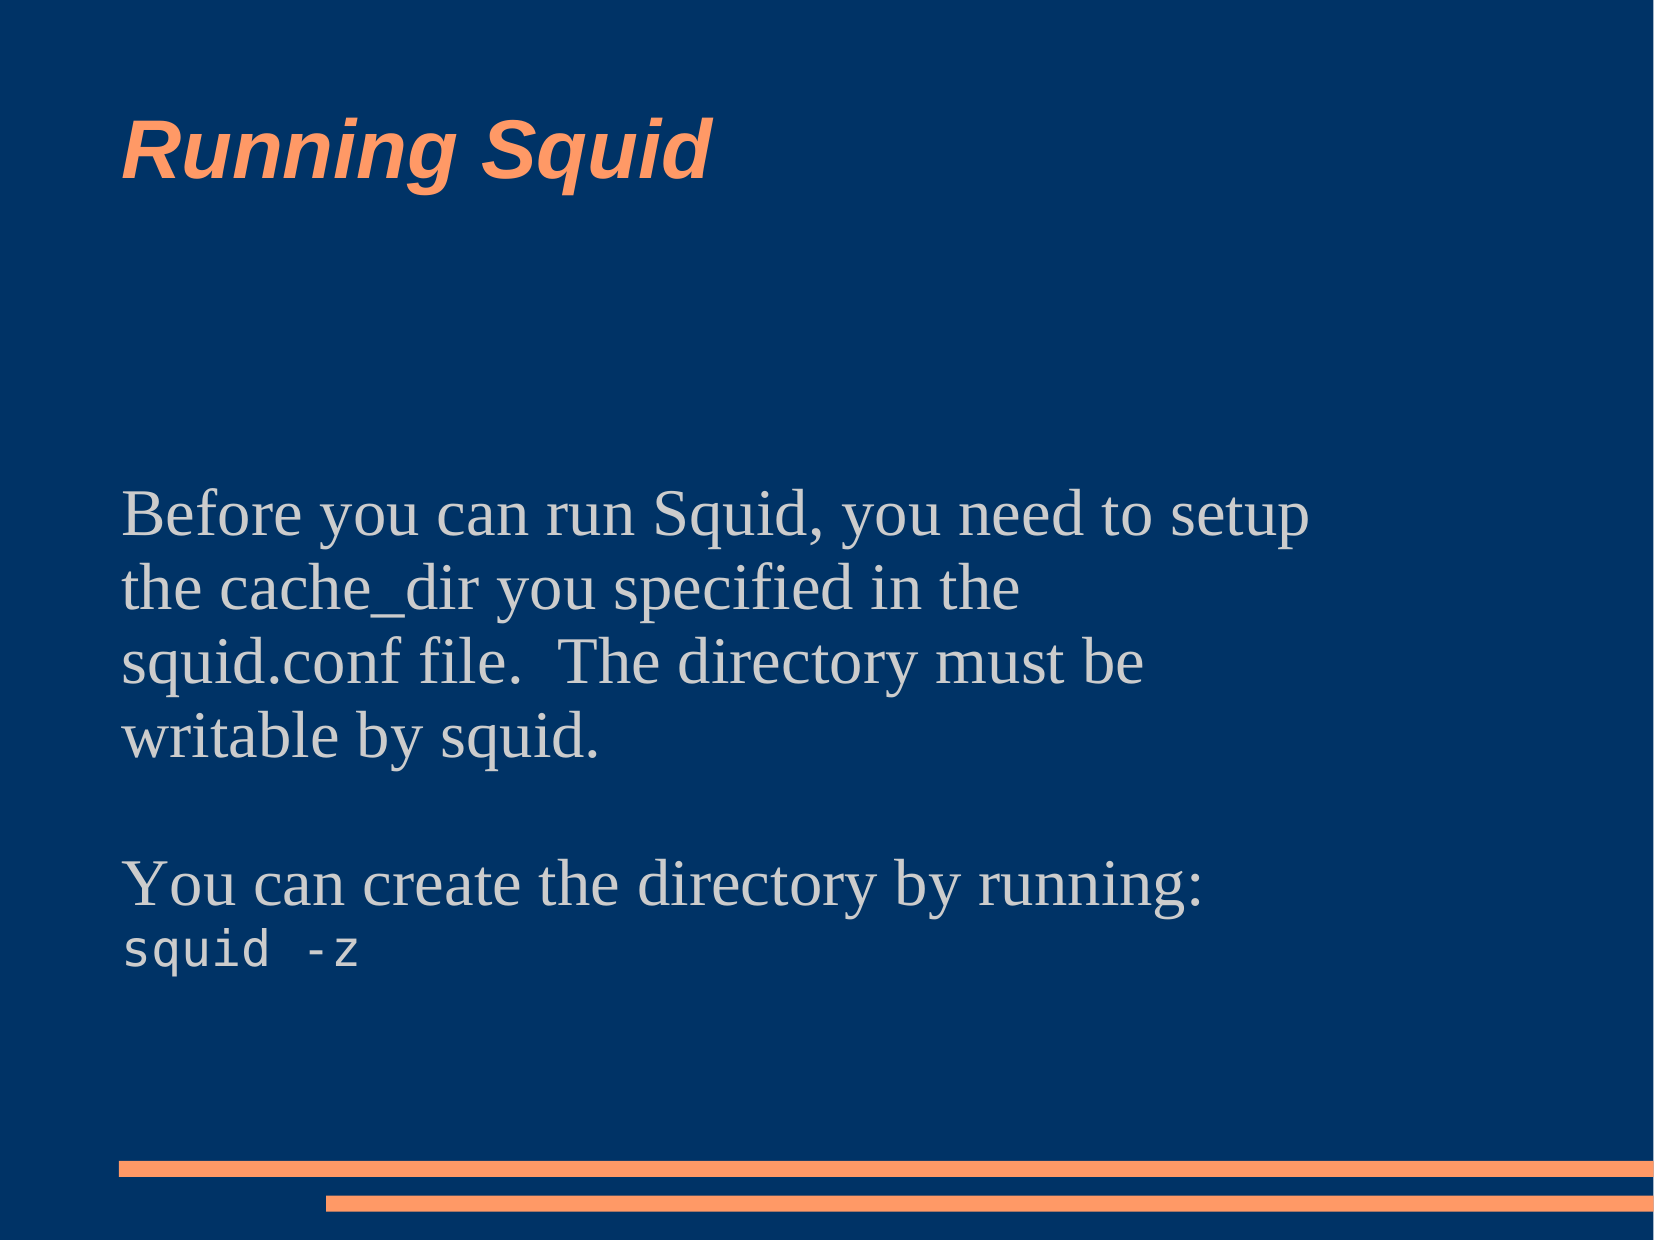

# Running Squid
Before you can run Squid, you need to setup
the cache_dir you specified in the
squid.conf file. The directory must be
writable by squid.
You can create the directory by running:
squid -z